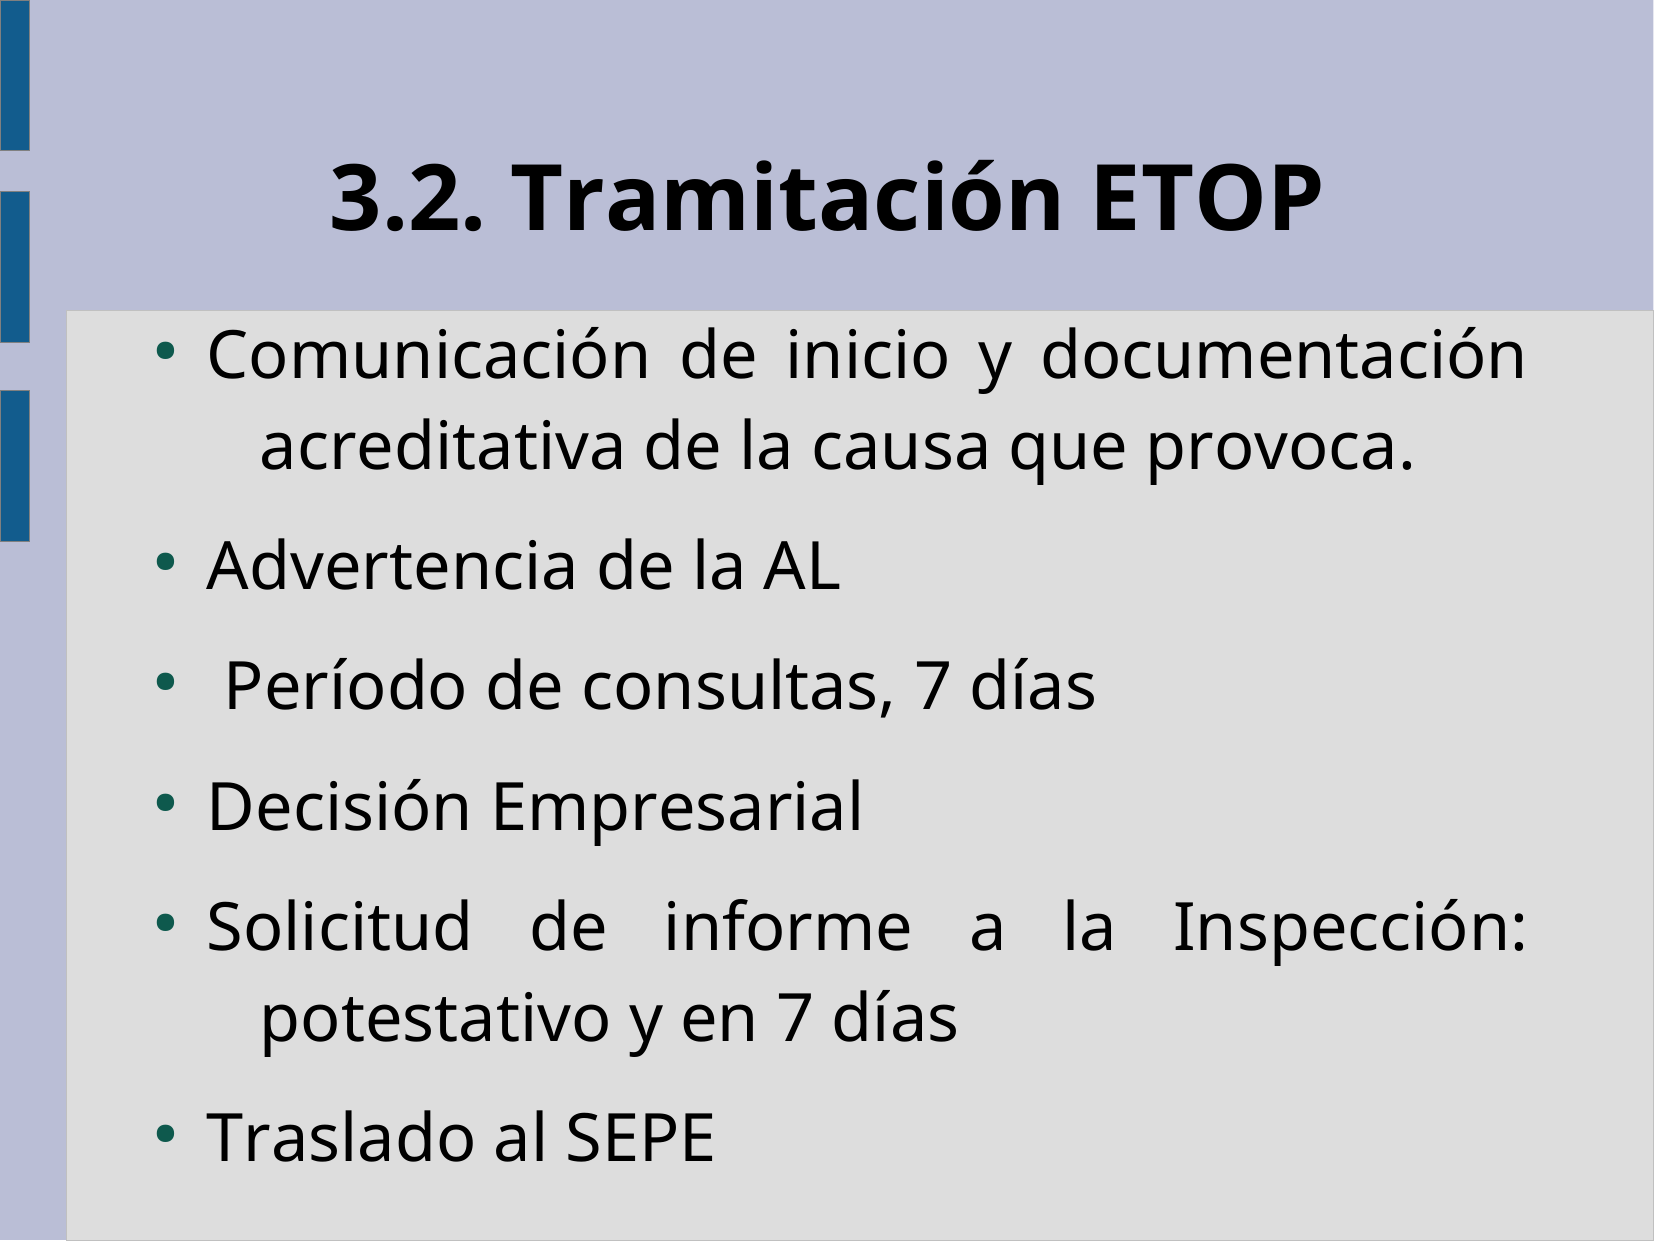

# 3.2. Tramitación ETOP
Comunicación de inicio y documentación acreditativa de la causa que provoca.
Advertencia de la AL
 Período de consultas, 7 días
Decisión Empresarial
Solicitud de informe a la Inspección: potestativo y en 7 días
Traslado al SEPE